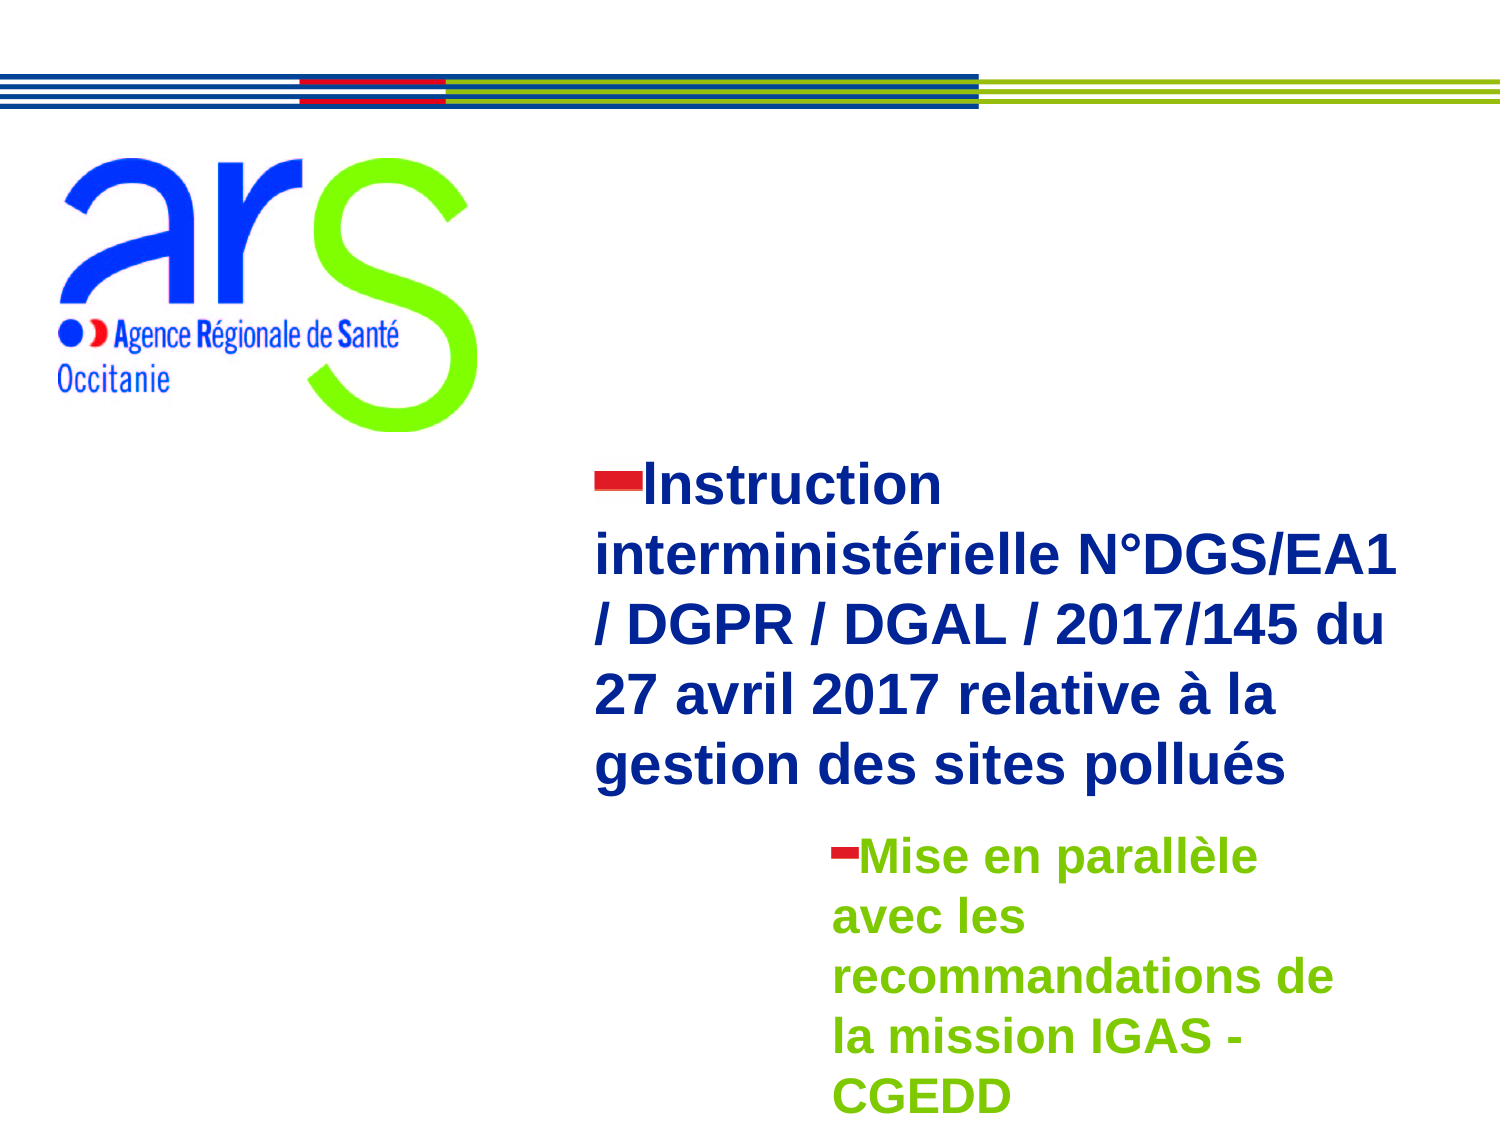

# lnstruction interministérielle N°DGS/EA1 / DGPR / DGAL / 2017/145 du 27 avril 2017 relative à la gestion des sites pollués
Mise en parallèle avec les recommandations de la mission IGAS - CGEDD